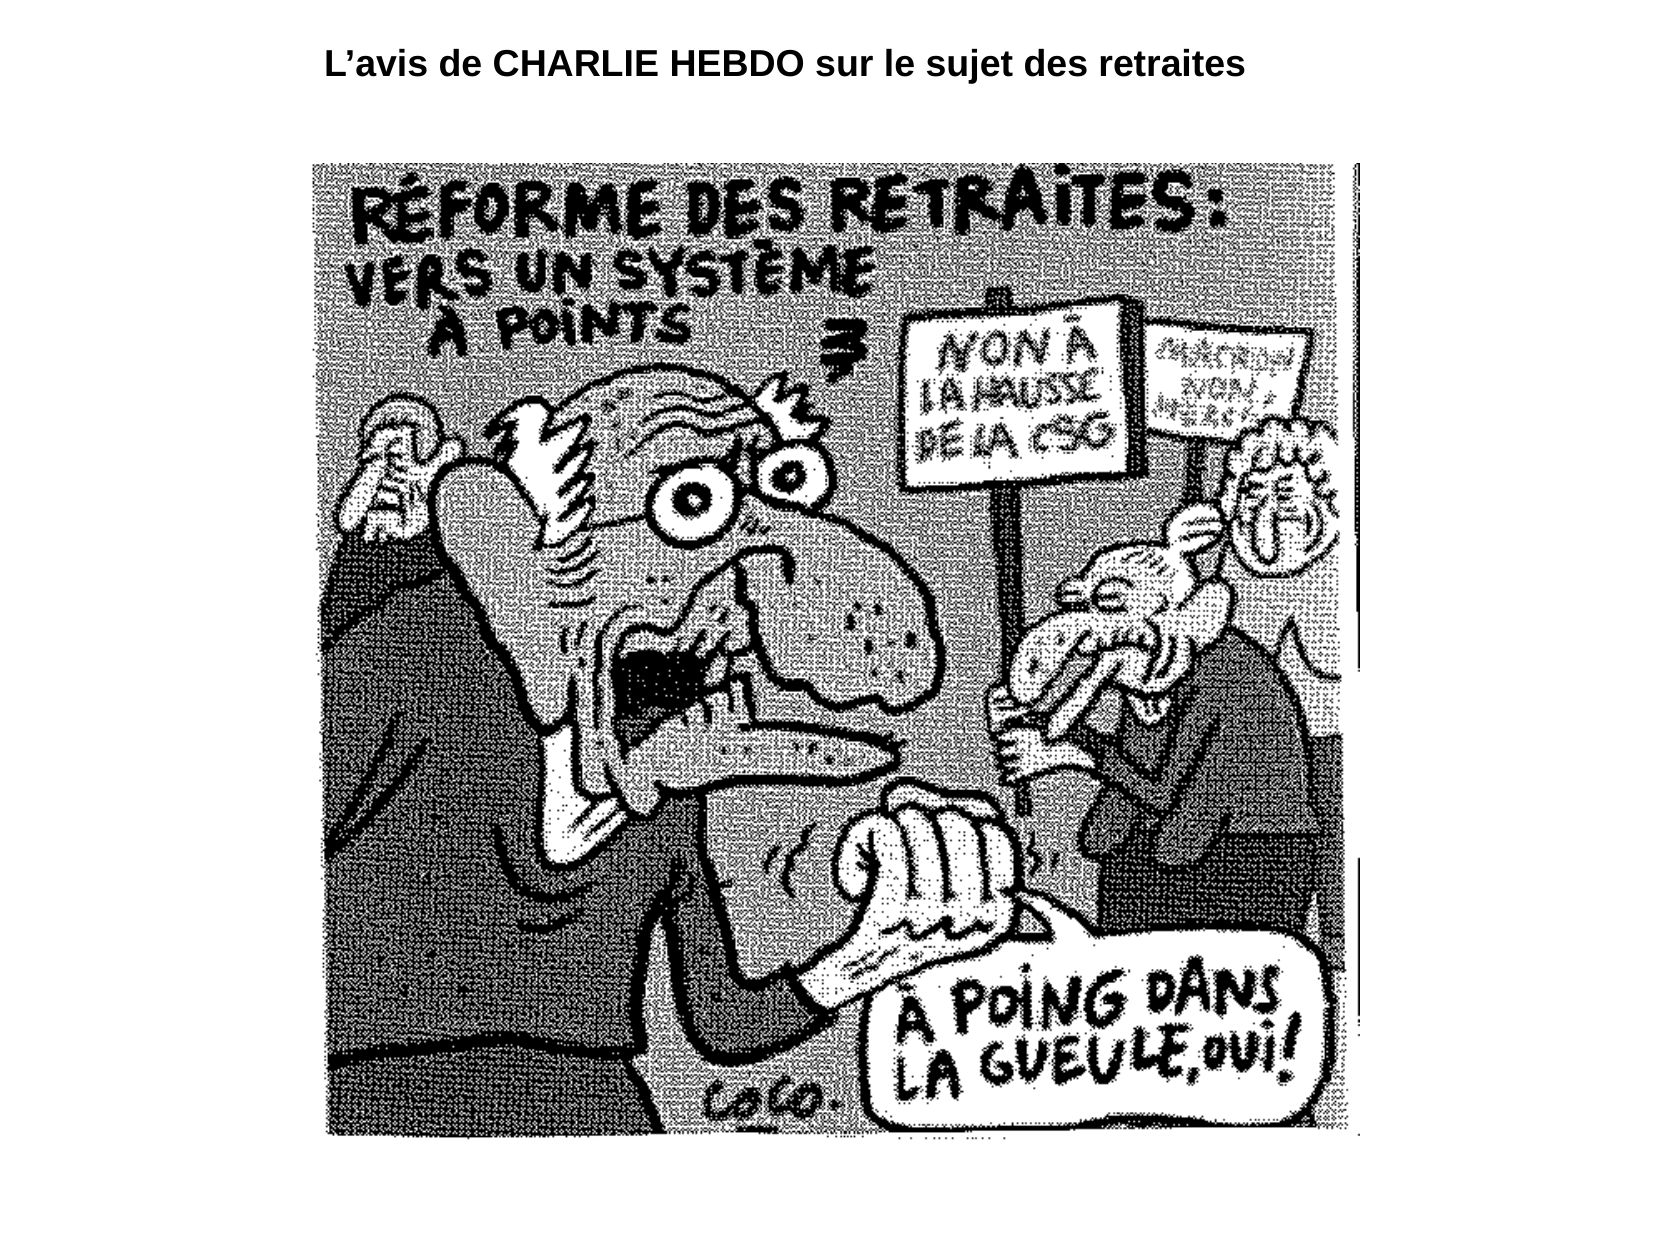

L’avis de CHARLIE HEBDO sur le sujet des retraites